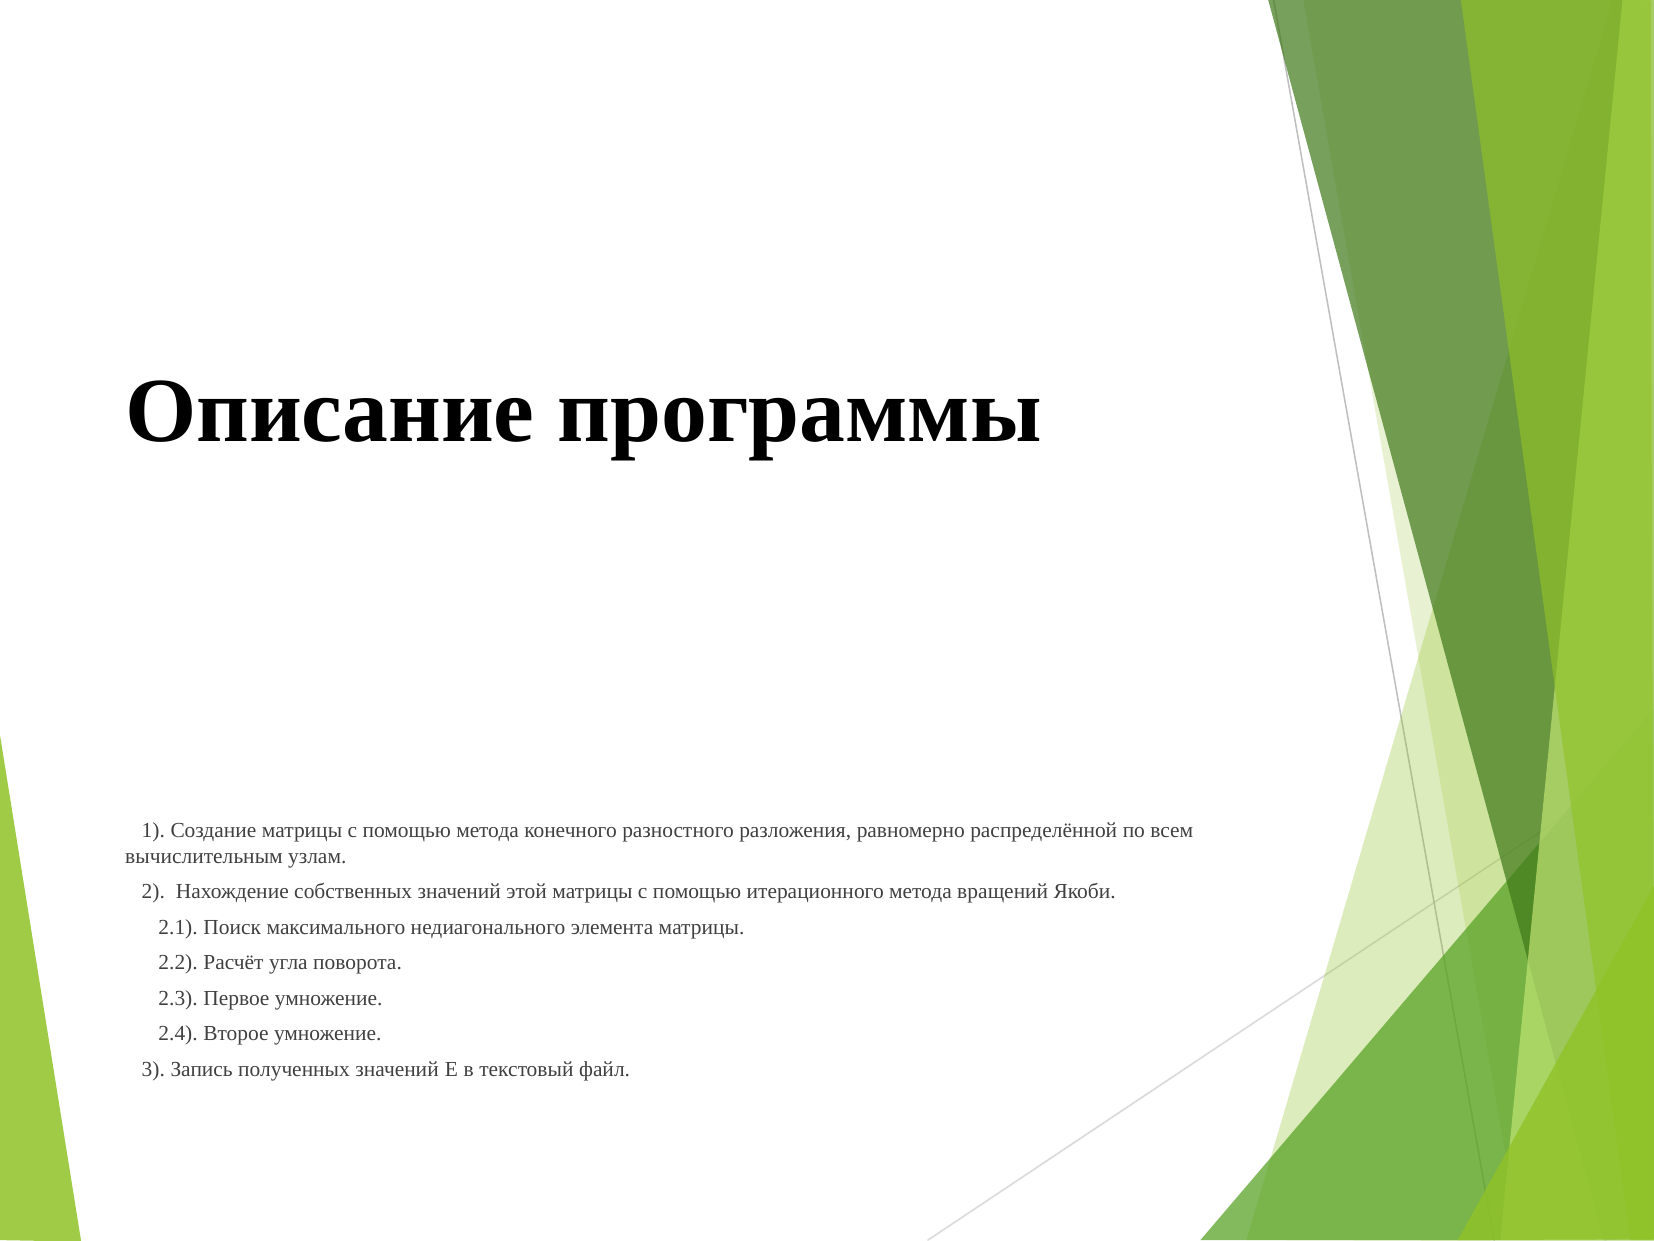

# Описание программы
 1). Создание матрицы с помощью метода конечного разностного разложения, равномерно распределённой по всем вычислительным узлам.
 2). Нахождение собственных значений этой матрицы с помощью итерационного метода вращений Якоби.
 2.1). Поиск максимального недиагонального элемента матрицы.
 2.2). Расчёт угла поворота.
 2.3). Первое умножение.
 2.4). Второе умножение.
 3). Запись полученных значений E в текстовый файл.